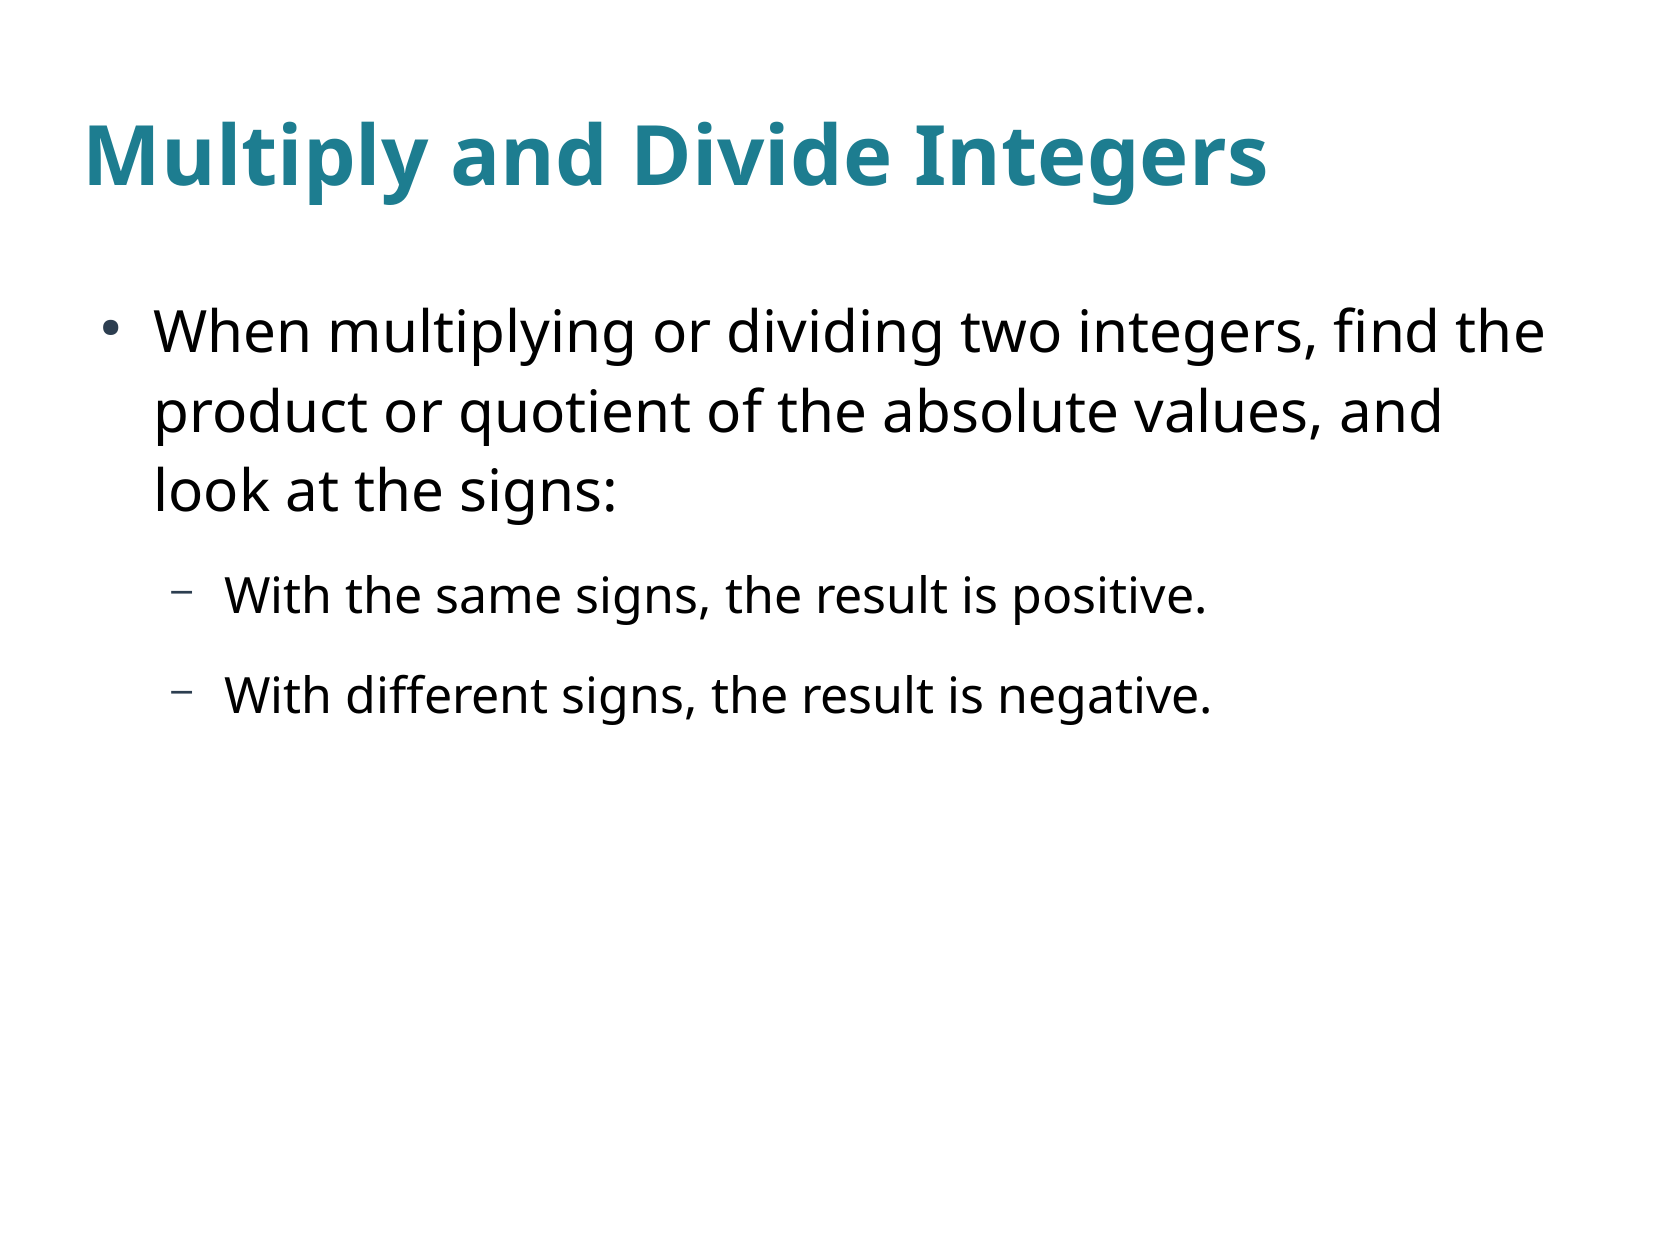

# Multiply and Divide Integers
When multiplying or dividing two integers, find the product or quotient of the absolute values, and look at the signs:
With the same signs, the result is positive.
With different signs, the result is negative.